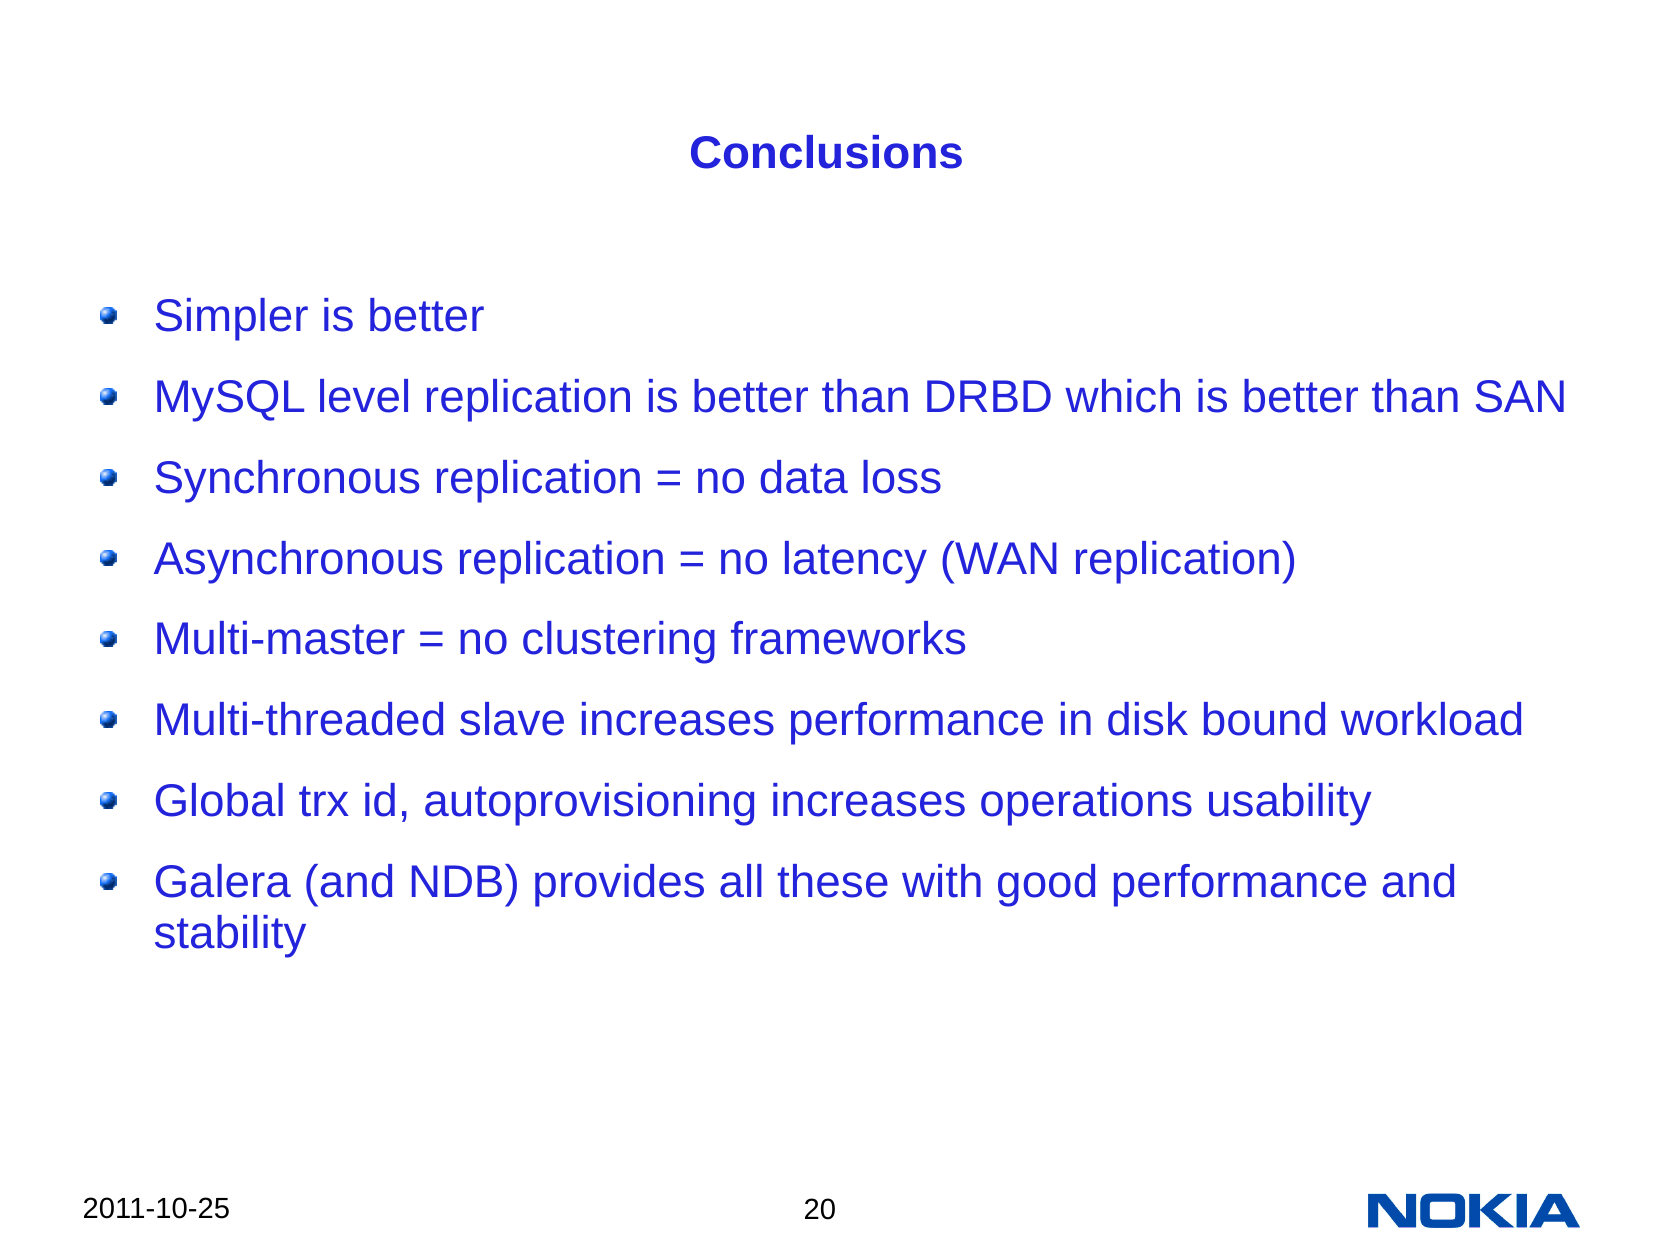

# Conclusions
Simpler is better
MySQL level replication is better than DRBD which is better than SAN
Synchronous replication = no data loss
Asynchronous replication = no latency (WAN replication)
Multi-master = no clustering frameworks
Multi-threaded slave increases performance in disk bound workload
Global trx id, autoprovisioning increases operations usability
Galera (and NDB) provides all these with good performance and stability
2011-10-25
20